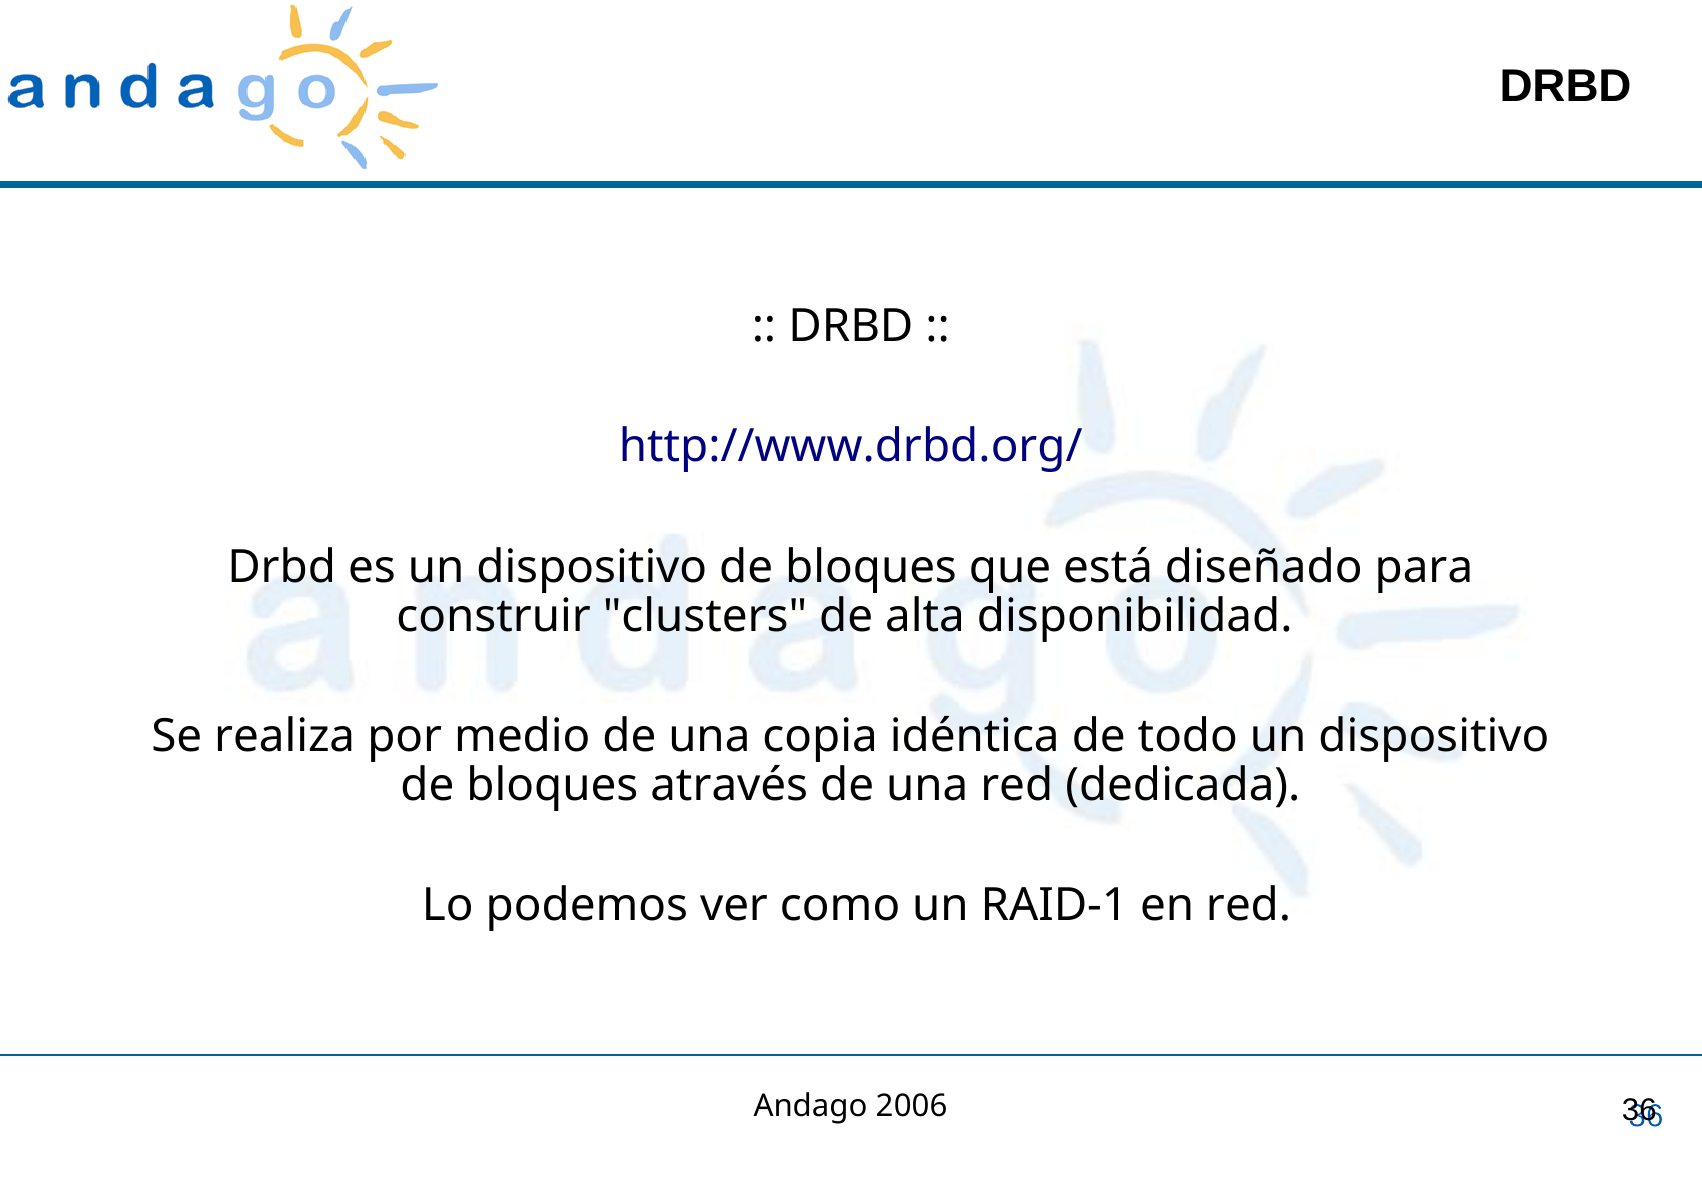

# DRBD
:: DRBD ::
http://www.drbd.org/
Drbd es un dispositivo de bloques que está diseñado para construir "clusters" de alta disponibilidad.
Se realiza por medio de una copia idéntica de todo un dispositivo de bloques através de una red (dedicada).
 Lo podemos ver como un RAID-1 en red.